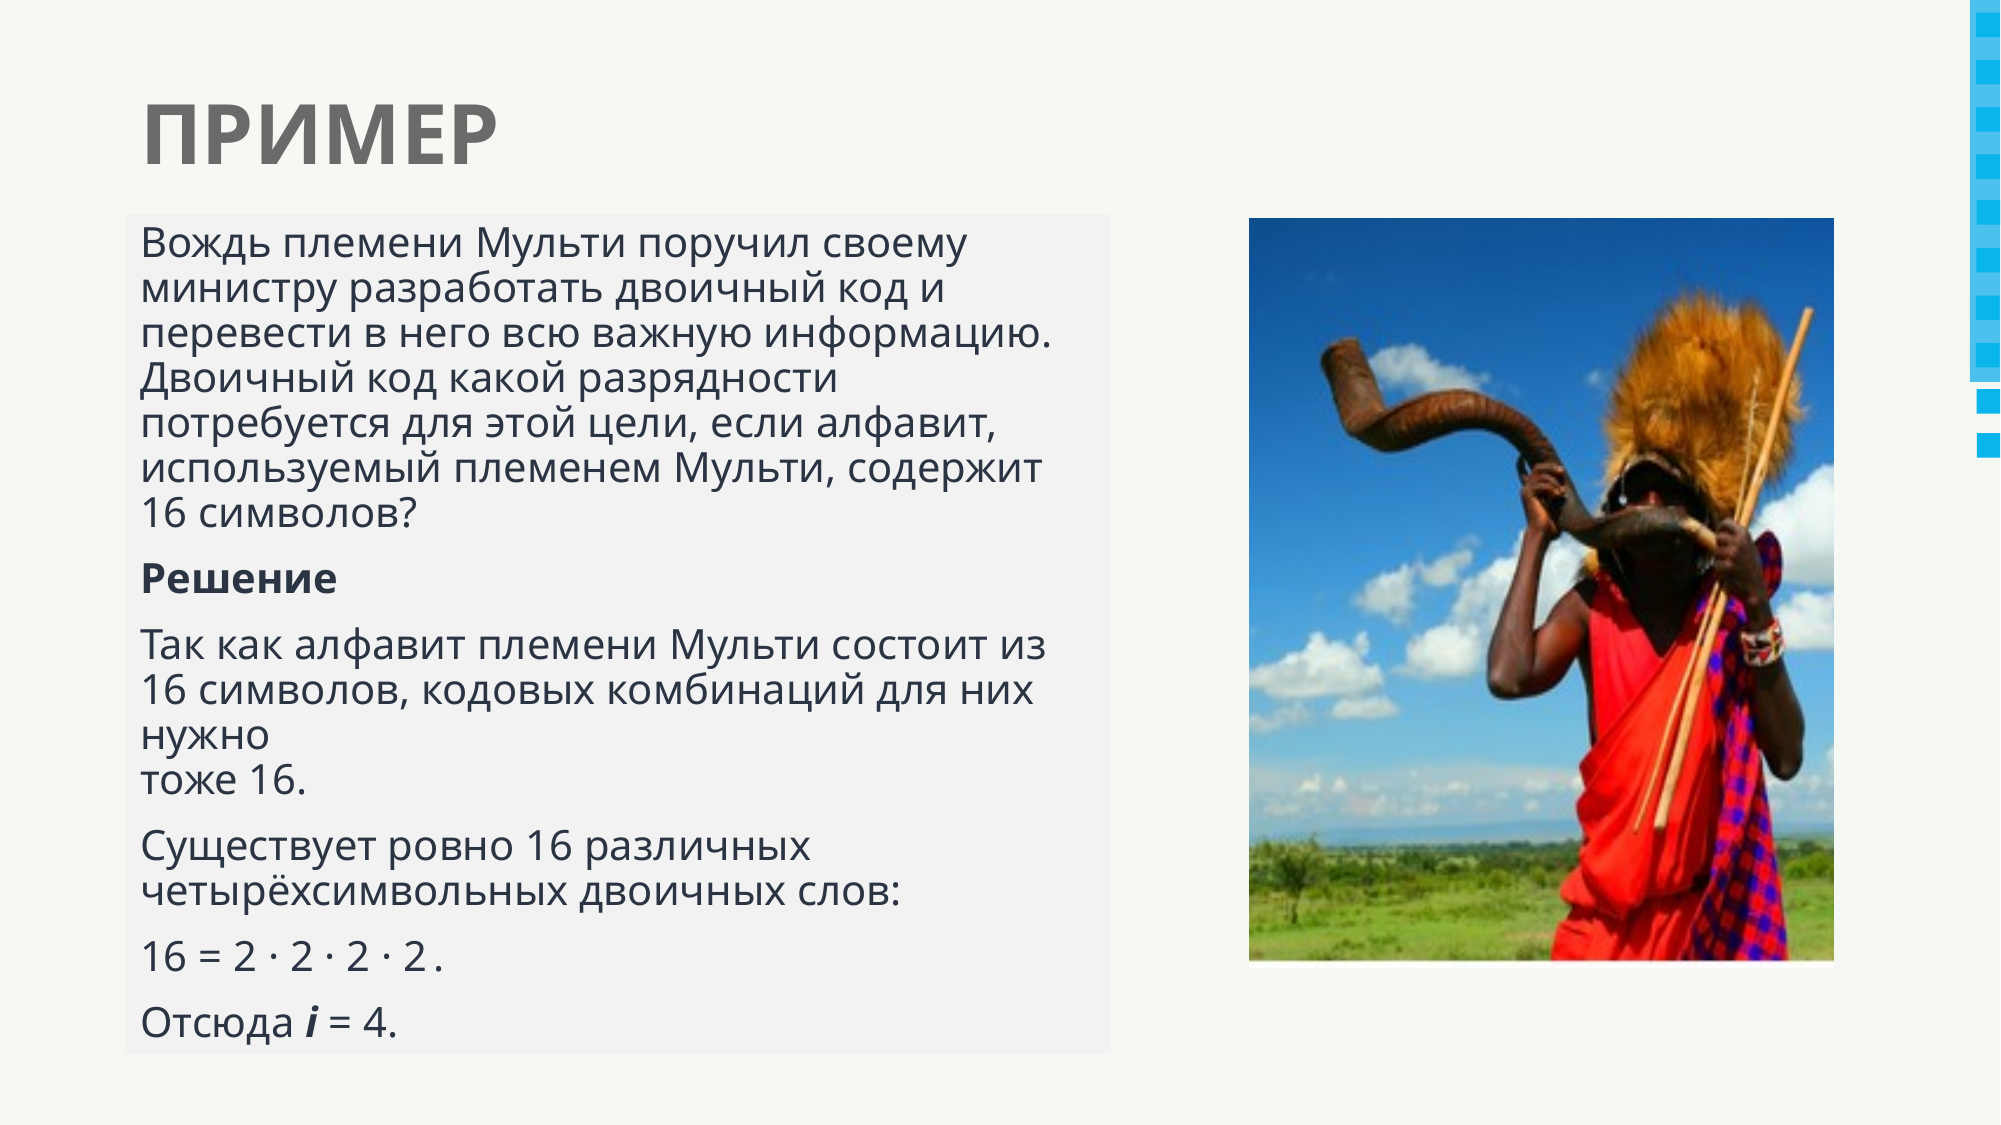

# ПРИМЕР
Вождь племени Мульти поручил своему министру разработать двоичный код и перевести в него всю важную информацию. Двоичный код какой разрядности потребуется для этой цели, если алфавит, используемый племенем Мульти, содержит 16 символов?
Решение
Так как алфавит племени Мульти состоит из 16 символов, кодовых комбинаций для них нужно
тоже 16.
Существует ровно 16 различных
четырёхсимвольных двоичных слов:
16 = 2 · 2 · 2 · 2 .
Отсюда i = 4.